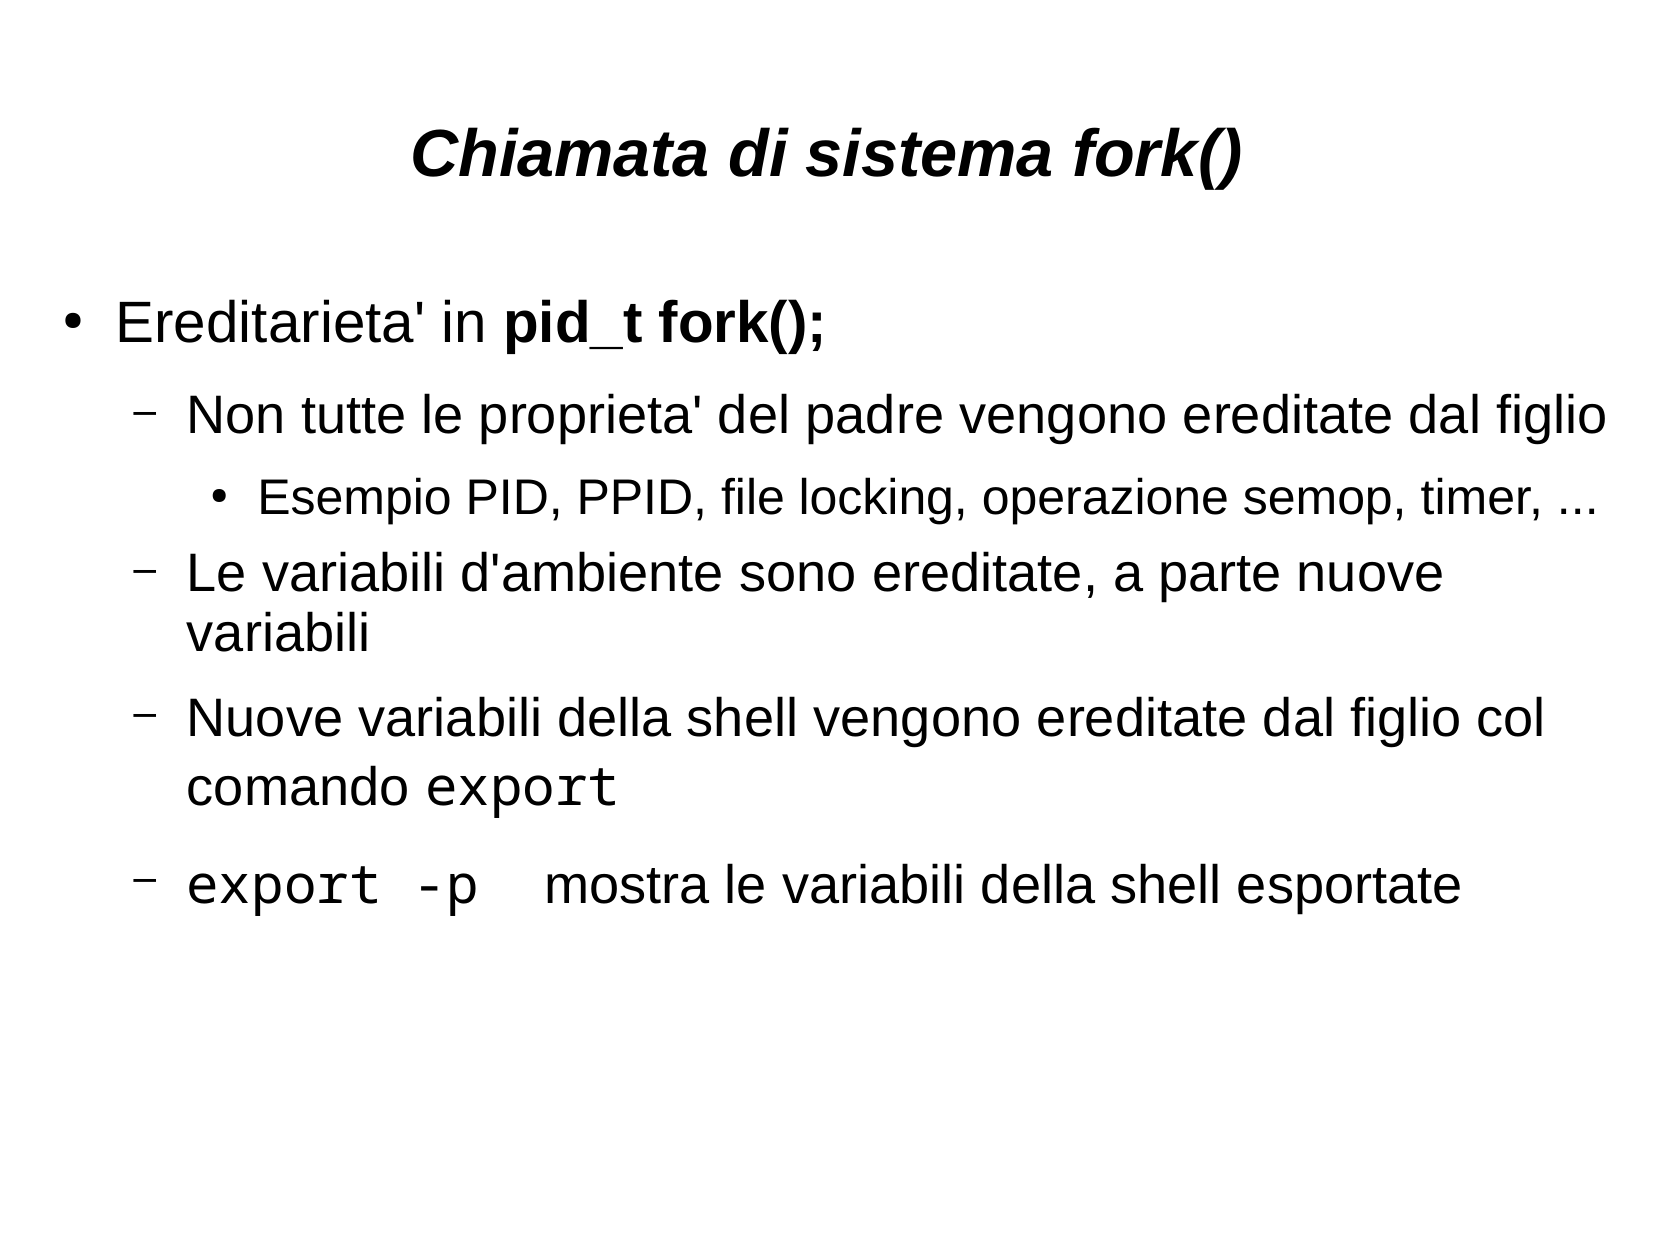

# Chiamata di sistema fork()
Ereditarieta' in pid_t fork();
Non tutte le proprieta' del padre vengono ereditate dal figlio
Esempio PID, PPID, file locking, operazione semop, timer, ...
Le variabili d'ambiente sono ereditate, a parte nuove variabili
Nuove variabili della shell vengono ereditate dal figlio col comando export
export -p mostra le variabili della shell esportate